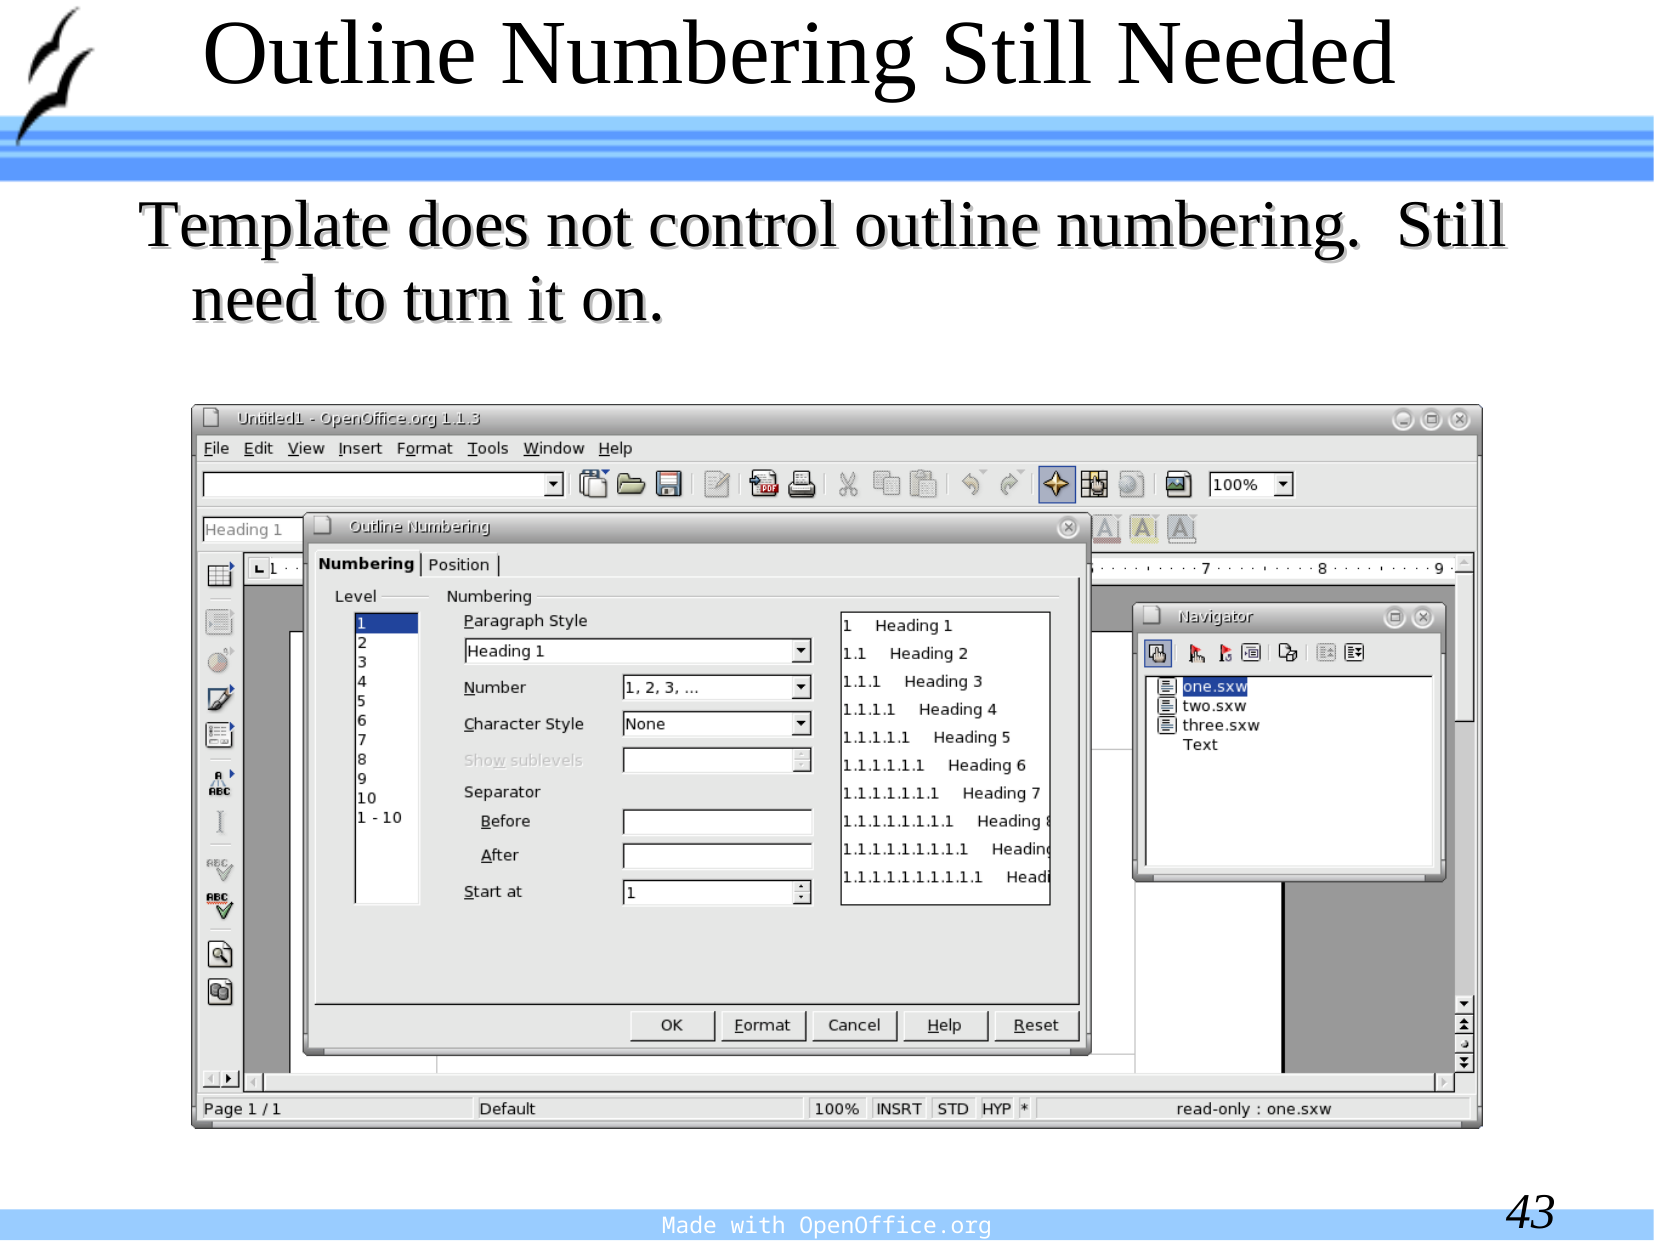

# Outline Numbering Still Needed
Template does not control outline numbering. Still need to turn it on.